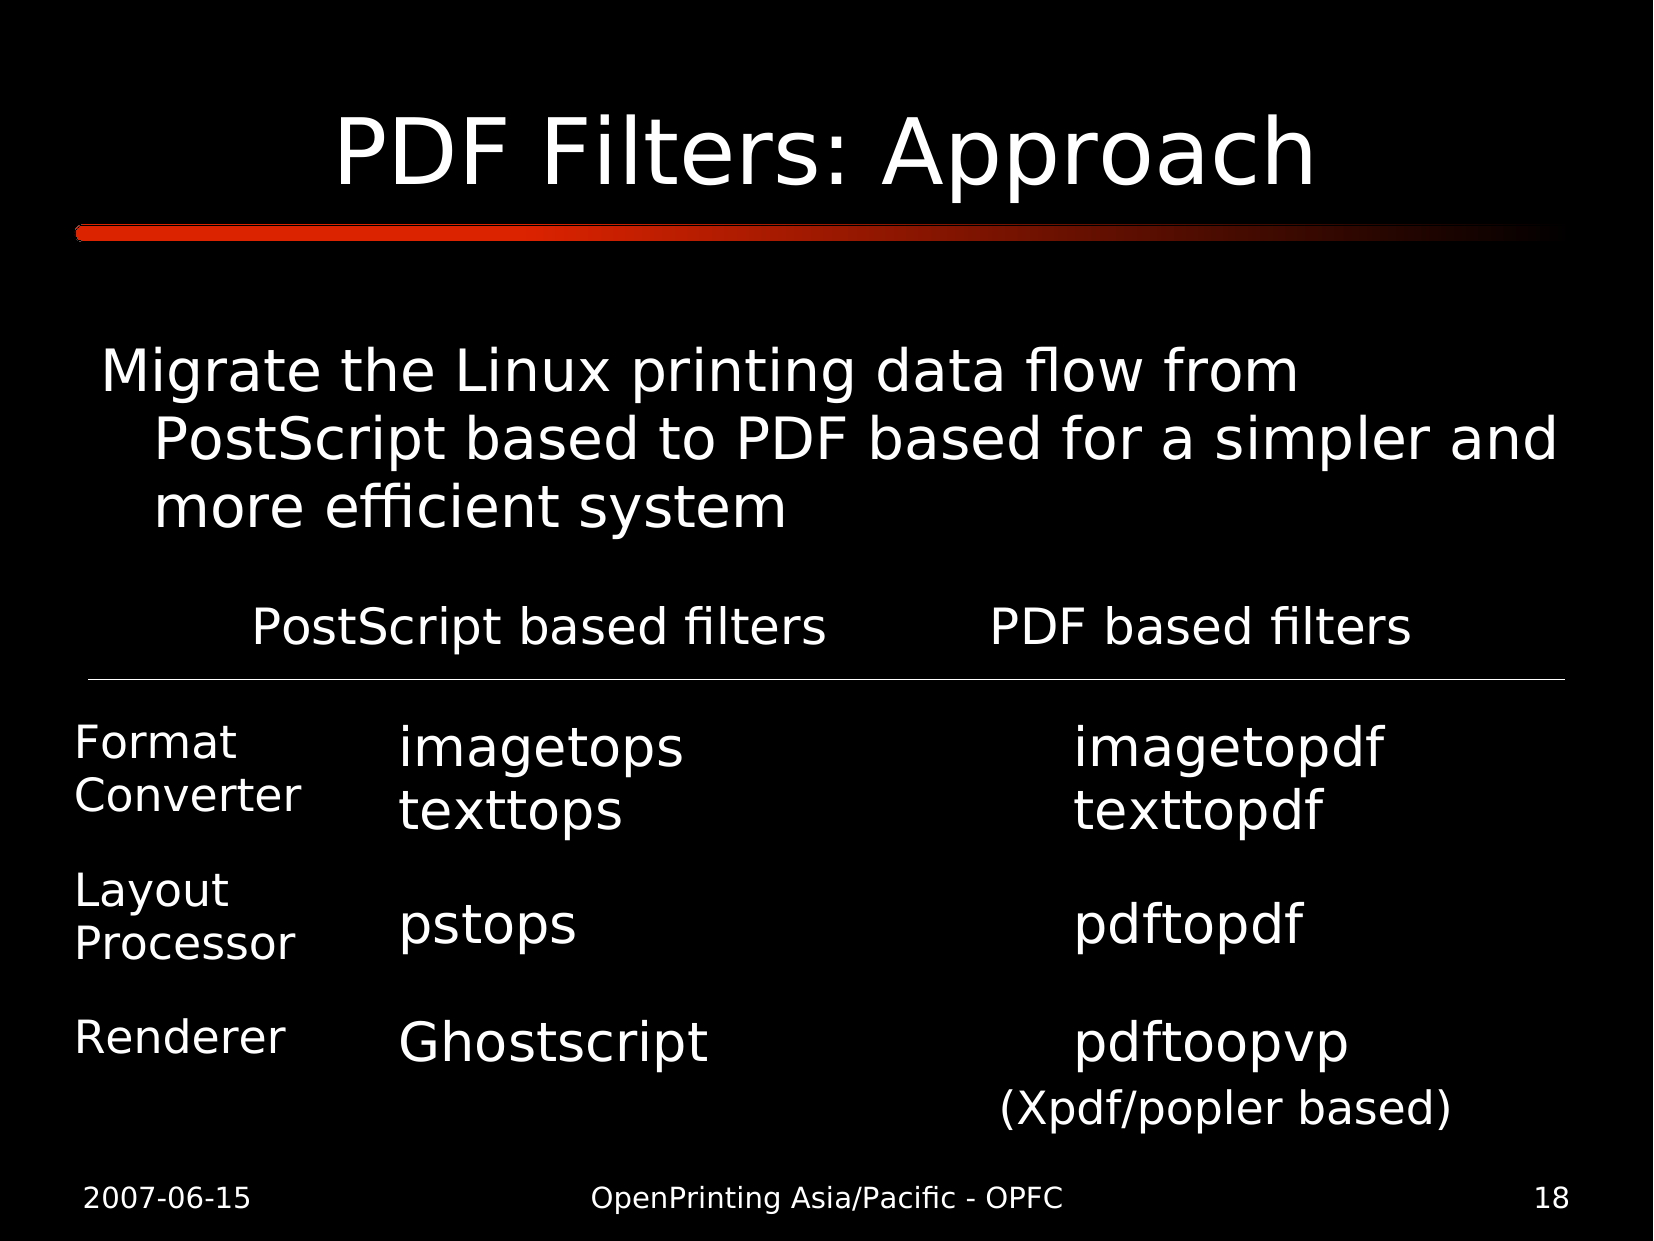

# PDF Filters: Approach
Migrate the Linux printing data flow from PostScript based to PDF based for a simpler and more efficient system
PostScript based filters		 PDF based filters
Format
Converter
imagetops						imagetopdf
texttops						texttopdf
Layout Processor
pstops							pdftopdf
Renderer
Ghostscript					pdftoopvp
								(Xpdf/popler based)
2007-06-15
OpenPrinting Asia/Pacific - OPFC
18